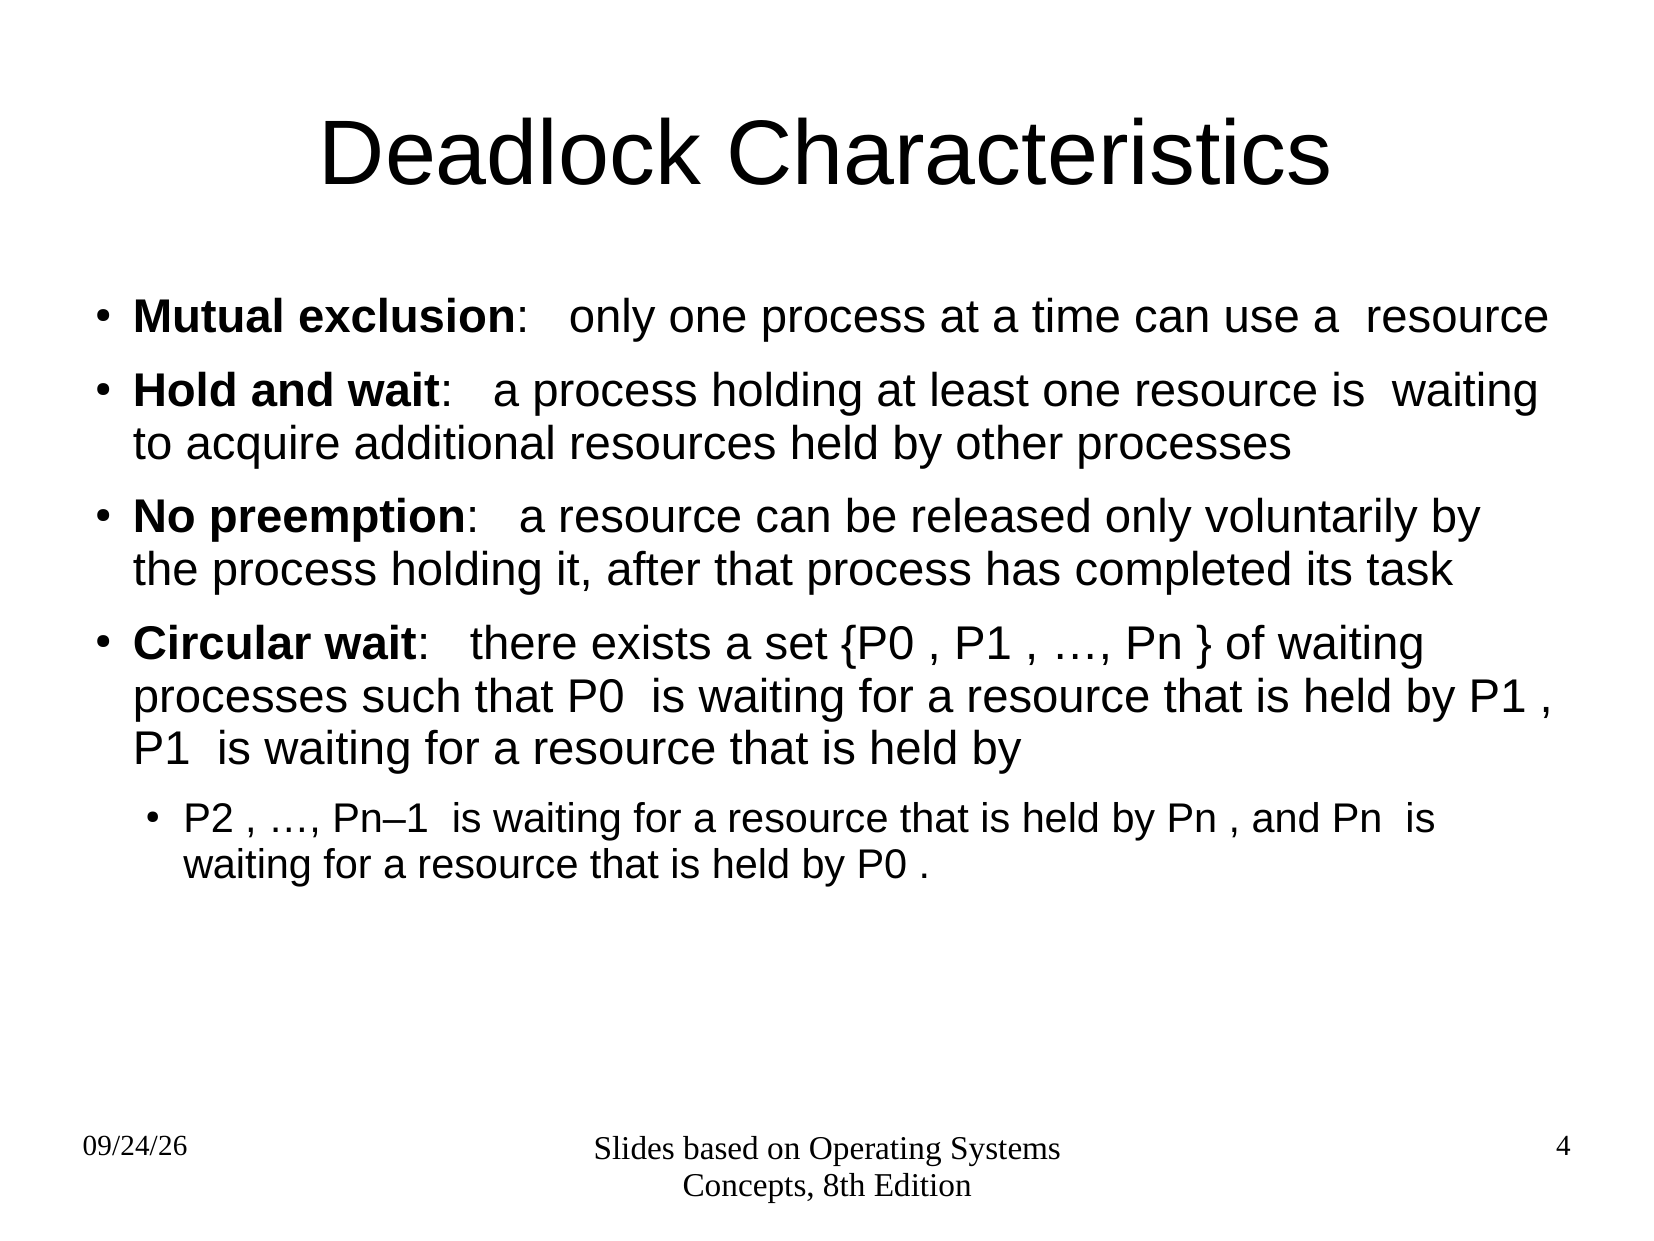

# Deadlock Characteristics
Mutual exclusion: only one process at a time can use a resource
Hold and wait: a process holding at least one resource is waiting to acquire additional resources held by other processes
No preemption: a resource can be released only voluntarily by the process holding it, after that process has completed its task
Circular wait: there exists a set {P0 , P1 , …, Pn } of waiting processes such that P0 is waiting for a resource that is held by P1 , P1 is waiting for a resource that is held by
P2 , …, Pn–1 is waiting for a resource that is held by Pn , and Pn is waiting for a resource that is held by P0 .
4